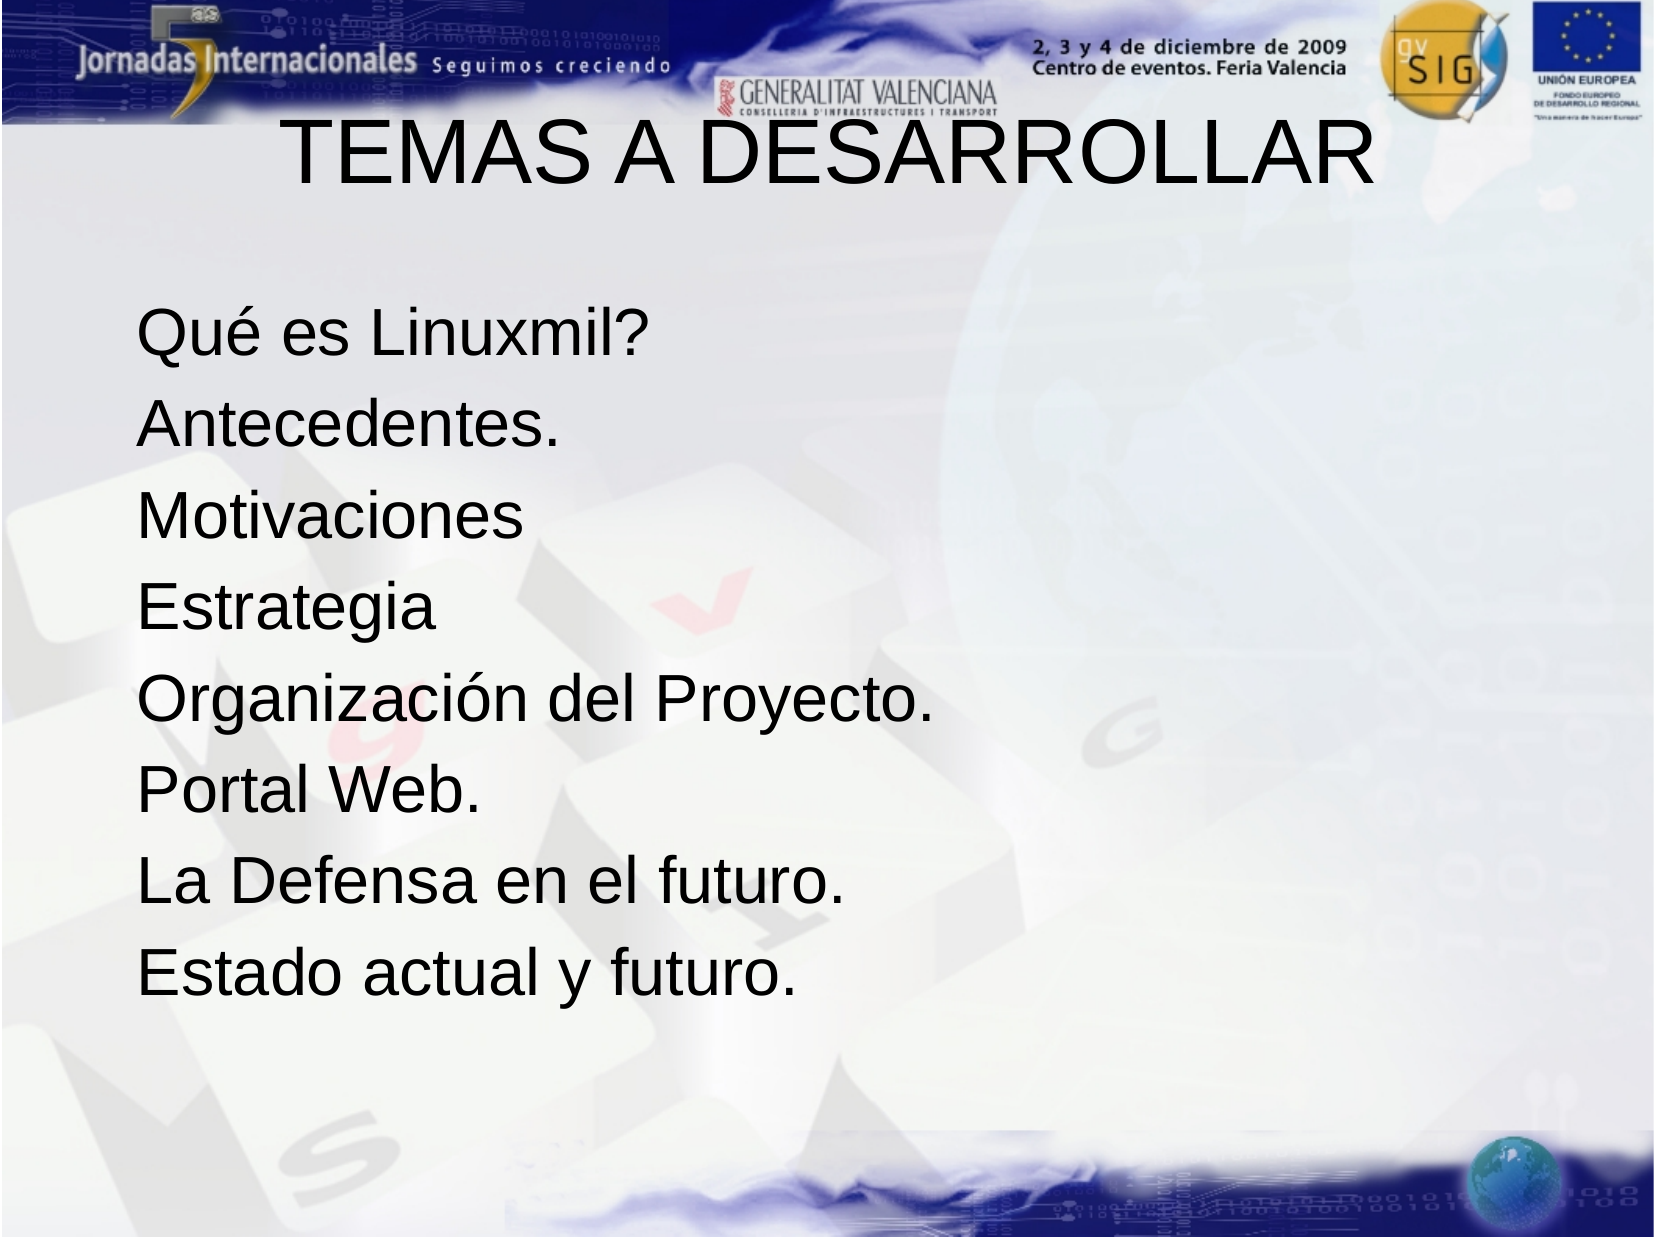

# TEMAS A DESARROLLAR
Qué es Linuxmil?
Antecedentes.
Motivaciones
Estrategia
Organización del Proyecto.
Portal Web.
La Defensa en el futuro.
Estado actual y futuro.